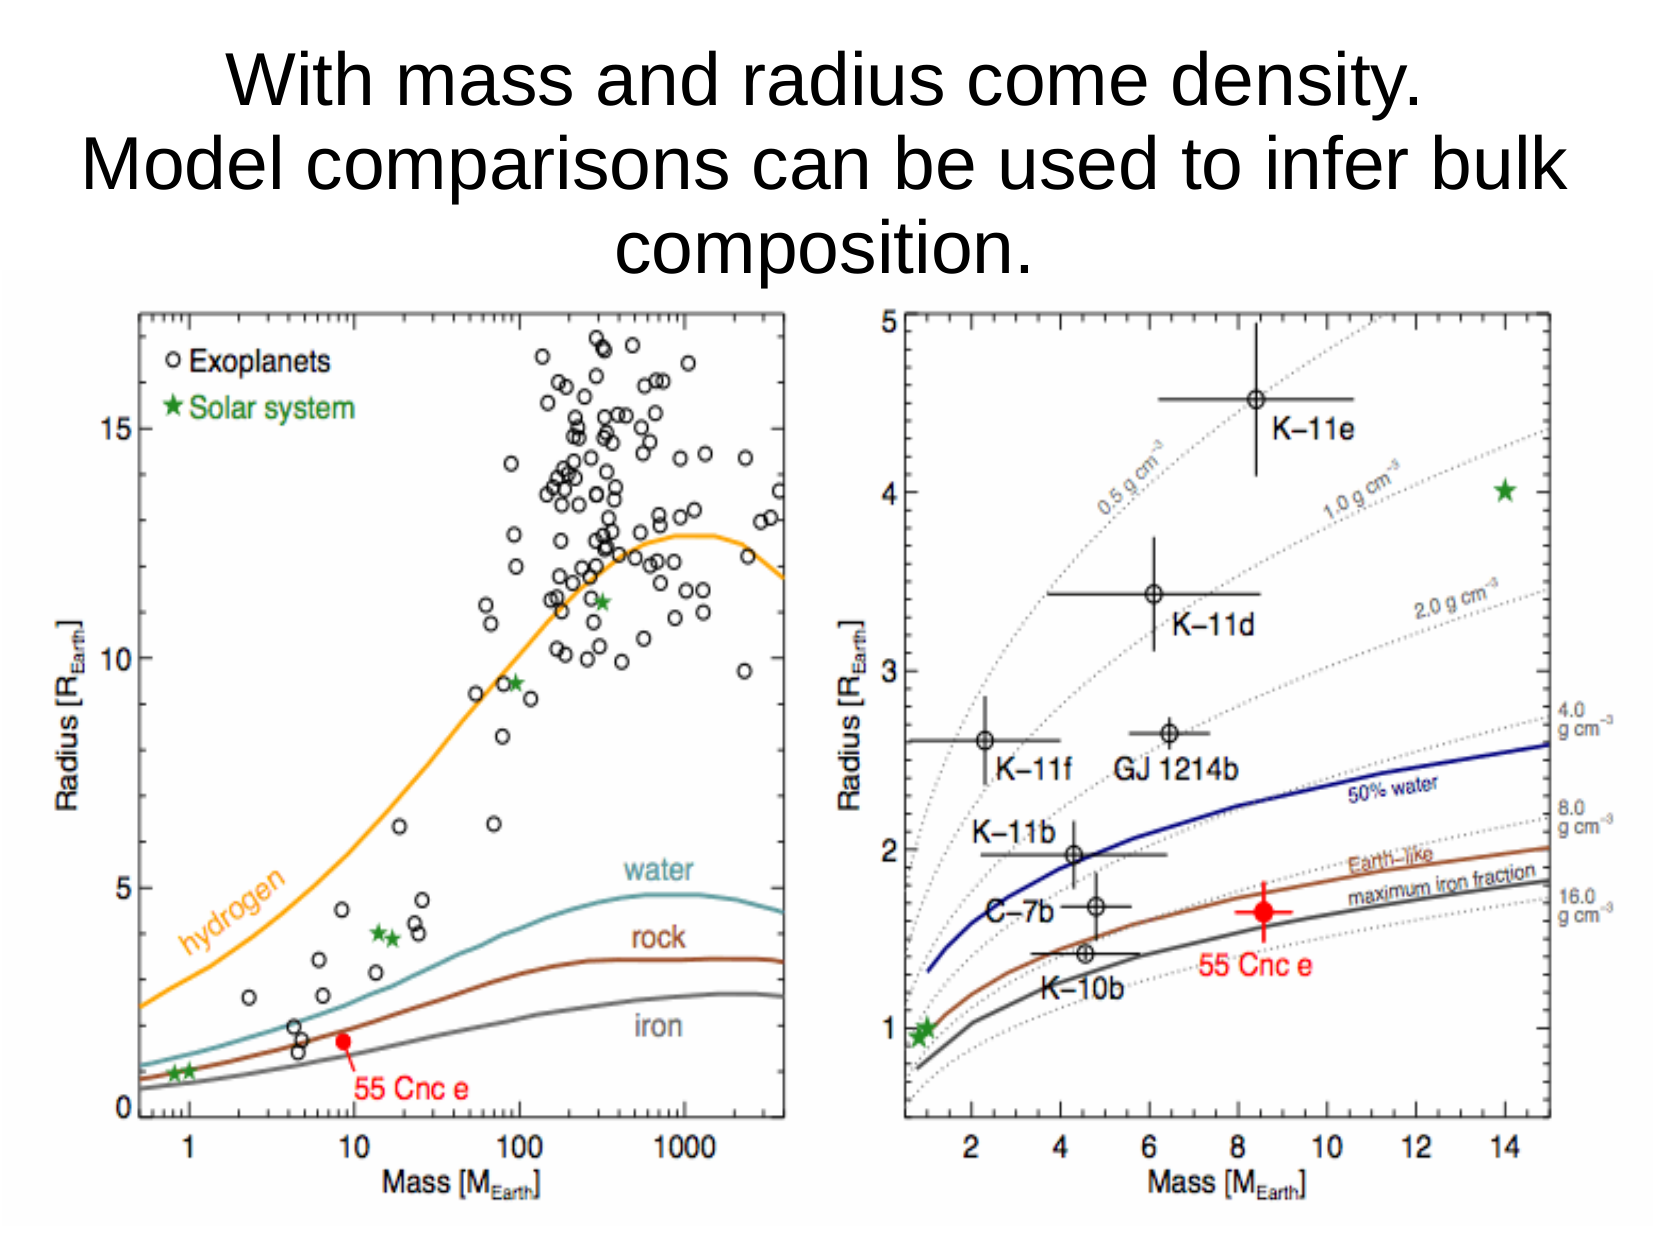

With mass and radius come density.
Model comparisons can be used to infer bulk composition.